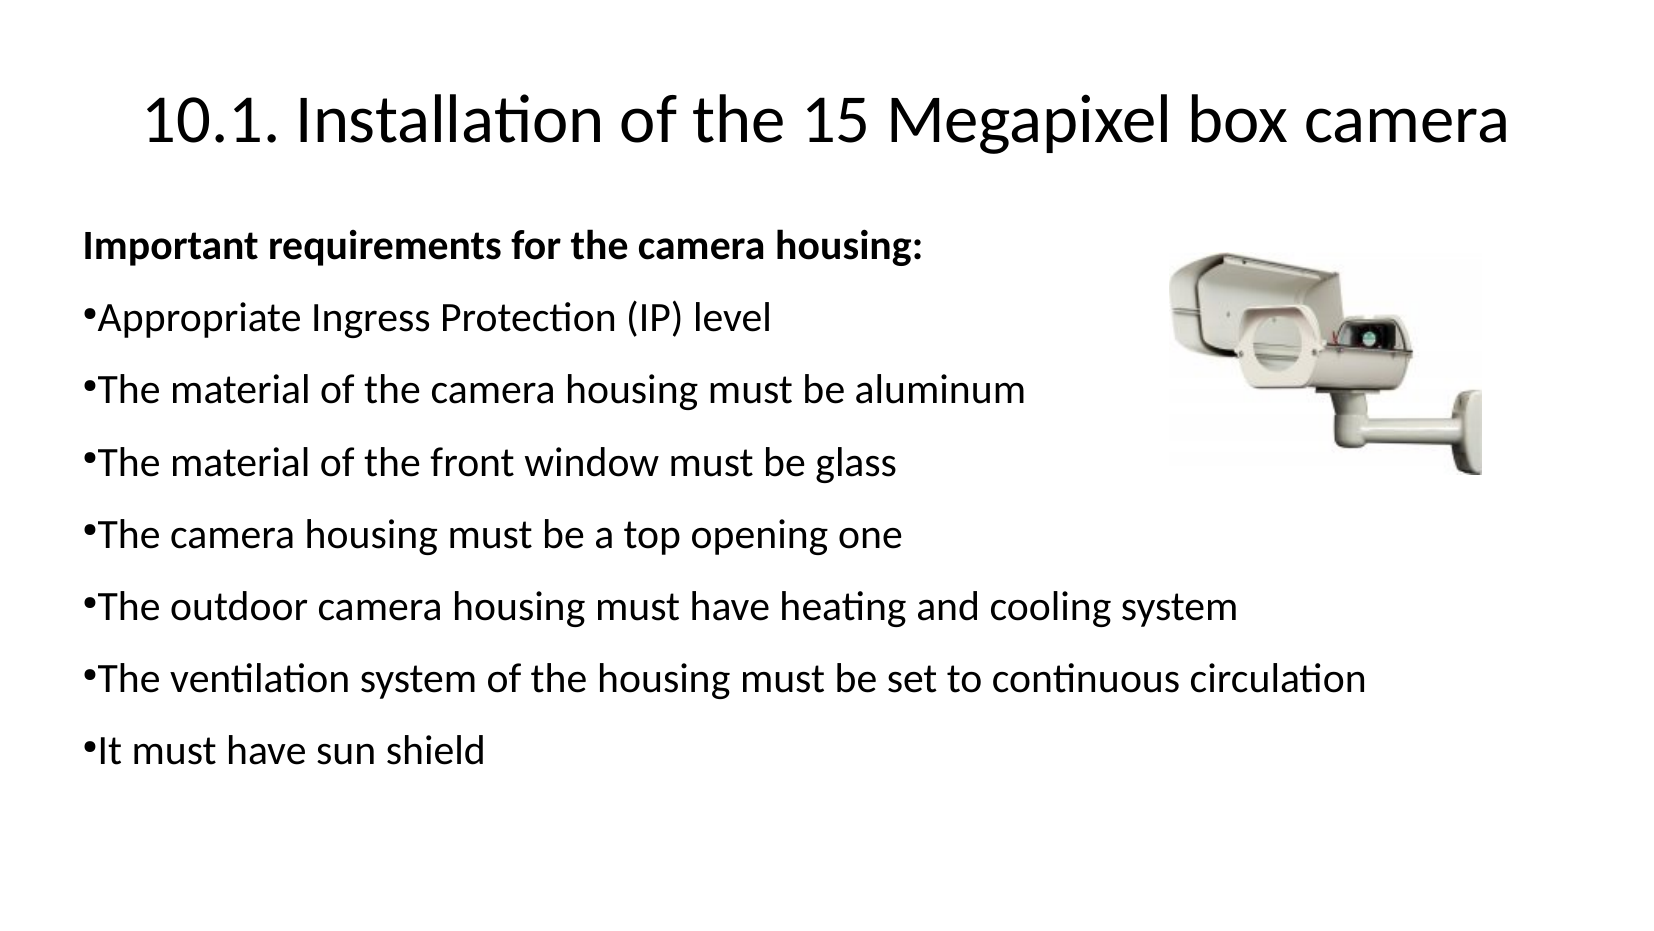

# 10.1. Installation of the 15 Megapixel box camera
Important requirements for the camera housing:
Appropriate Ingress Protection (IP) level
The material of the camera housing must be aluminum
The material of the front window must be glass
The camera housing must be a top opening one
The outdoor camera housing must have heating and cooling system
The ventilation system of the housing must be set to continuous circulation
It must have sun shield